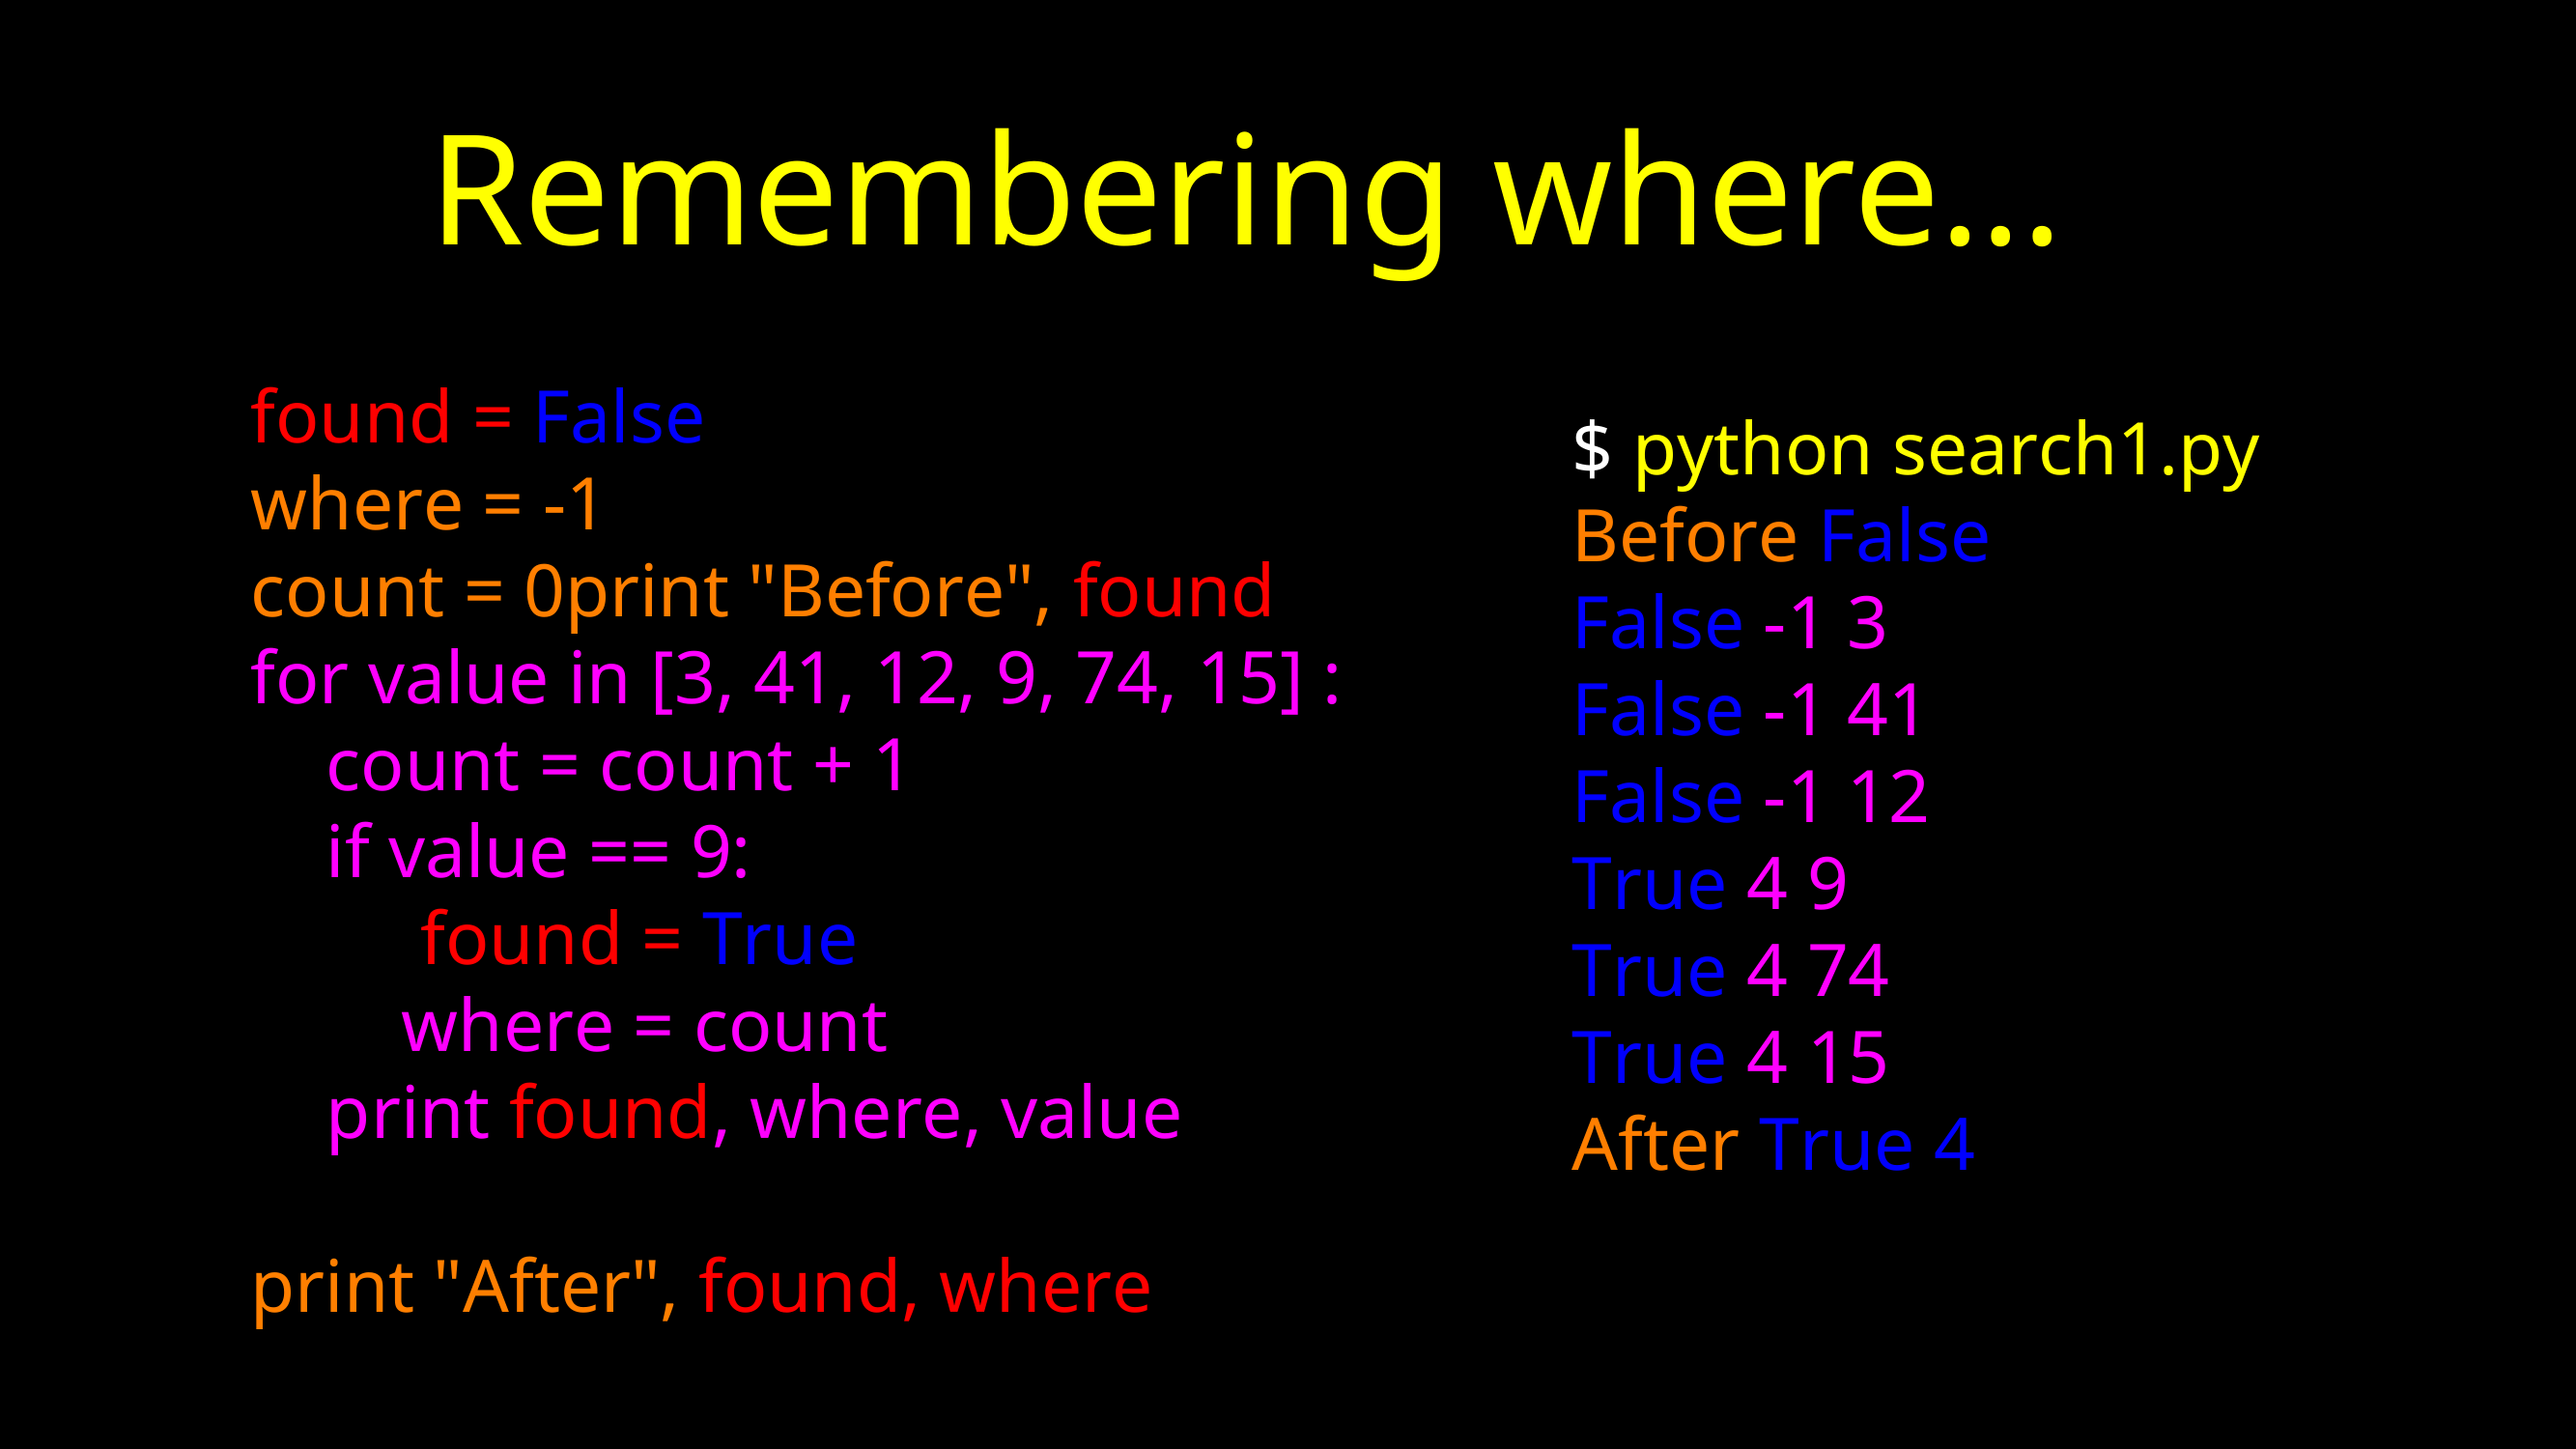

# Remembering where...
found = False
where = -1
count = 0print "Before", found
for value in [3, 41, 12, 9, 74, 15] :
 count = count + 1
 if value == 9:
 found = True
 where = count
 print found, where, value
print "After", found, where
$ python search1.py
Before False
False -1 3
False -1 41
False -1 12
True 4 9
True 4 74
True 4 15
After True 4